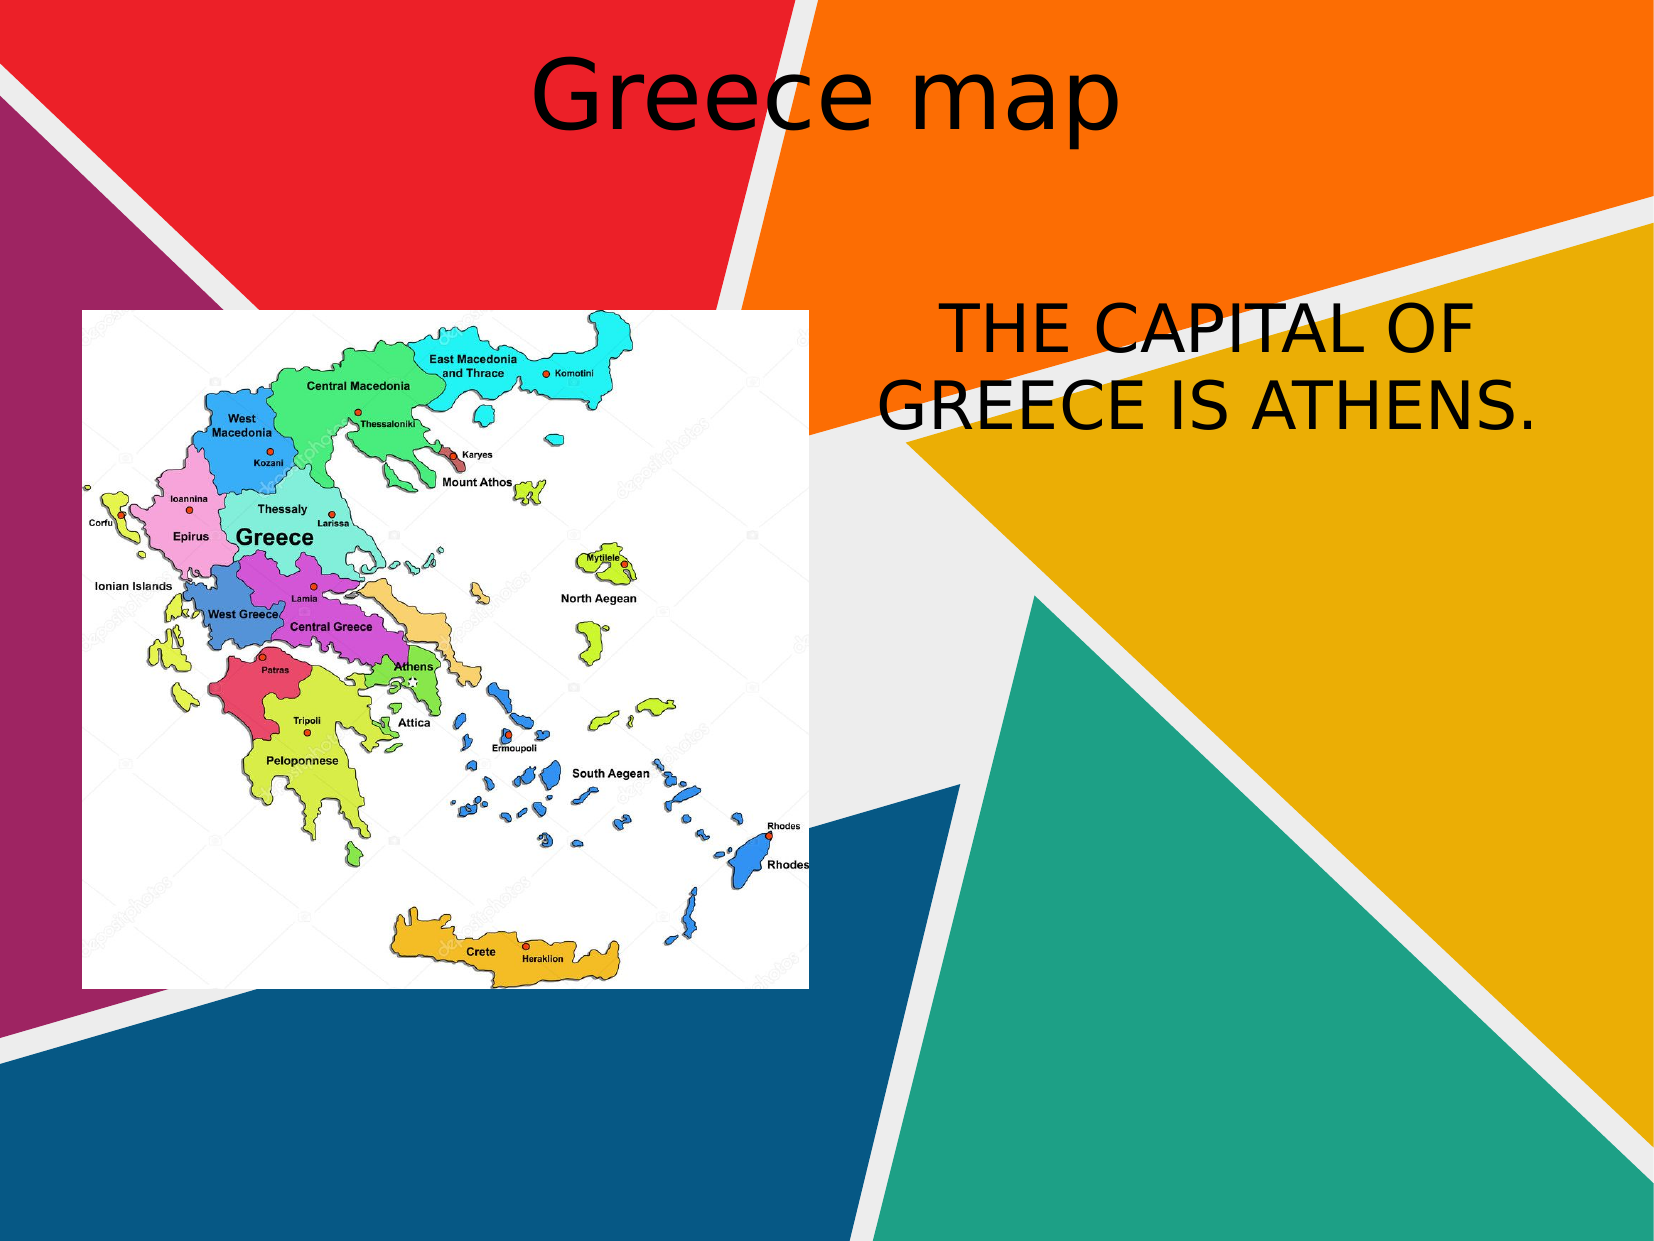

# Greece map
THE CAPITAL OF GREECE IS ATHENS.